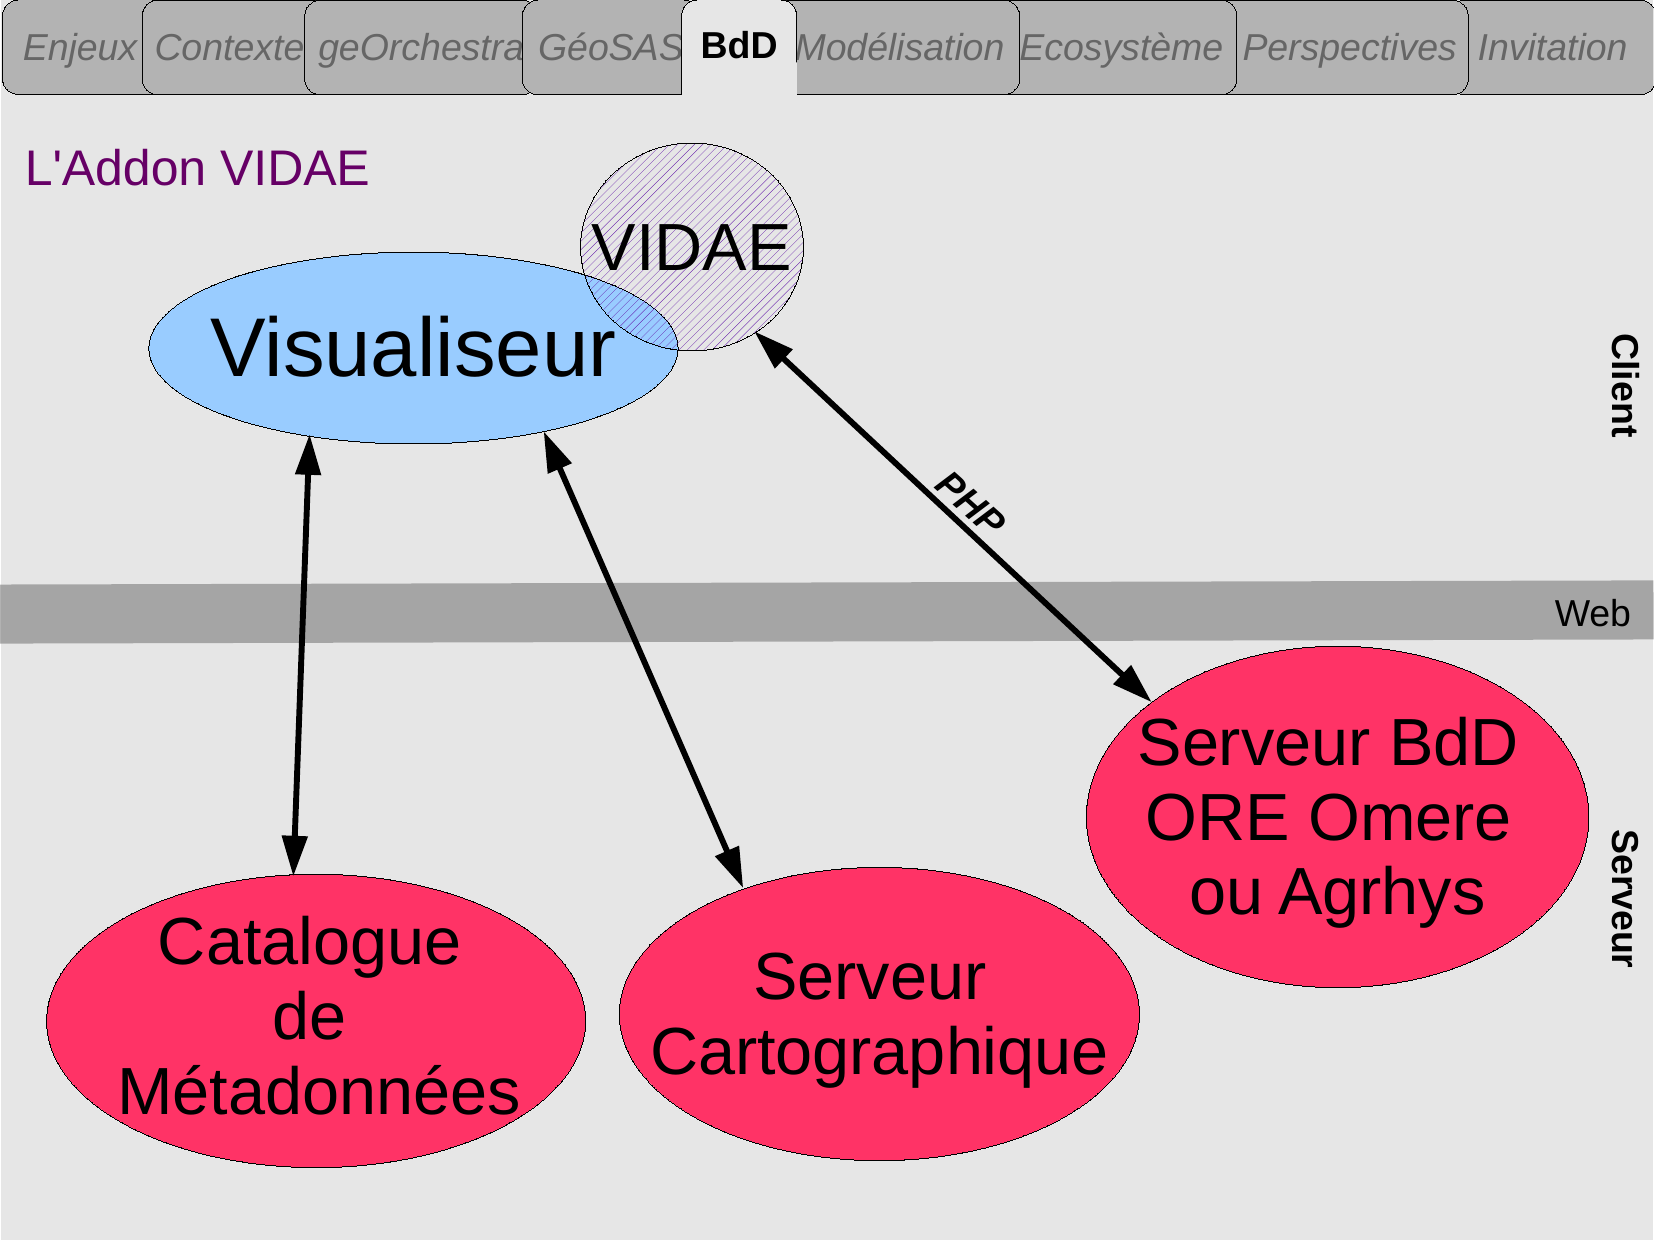

Enjeux
Contexte
geOrchestra
GéoSAS
BdD
 Modélisation
 Ecosystème
 Perspectives
Invitation
# L'Addon VIDAE
VIDAE
Visualiseur
Client
PHP
Web
Serveur BdD
ORE Omere
ou Agrhys
Serveur
Serveur
Cartographique
Catalogue
de
Métadonnées